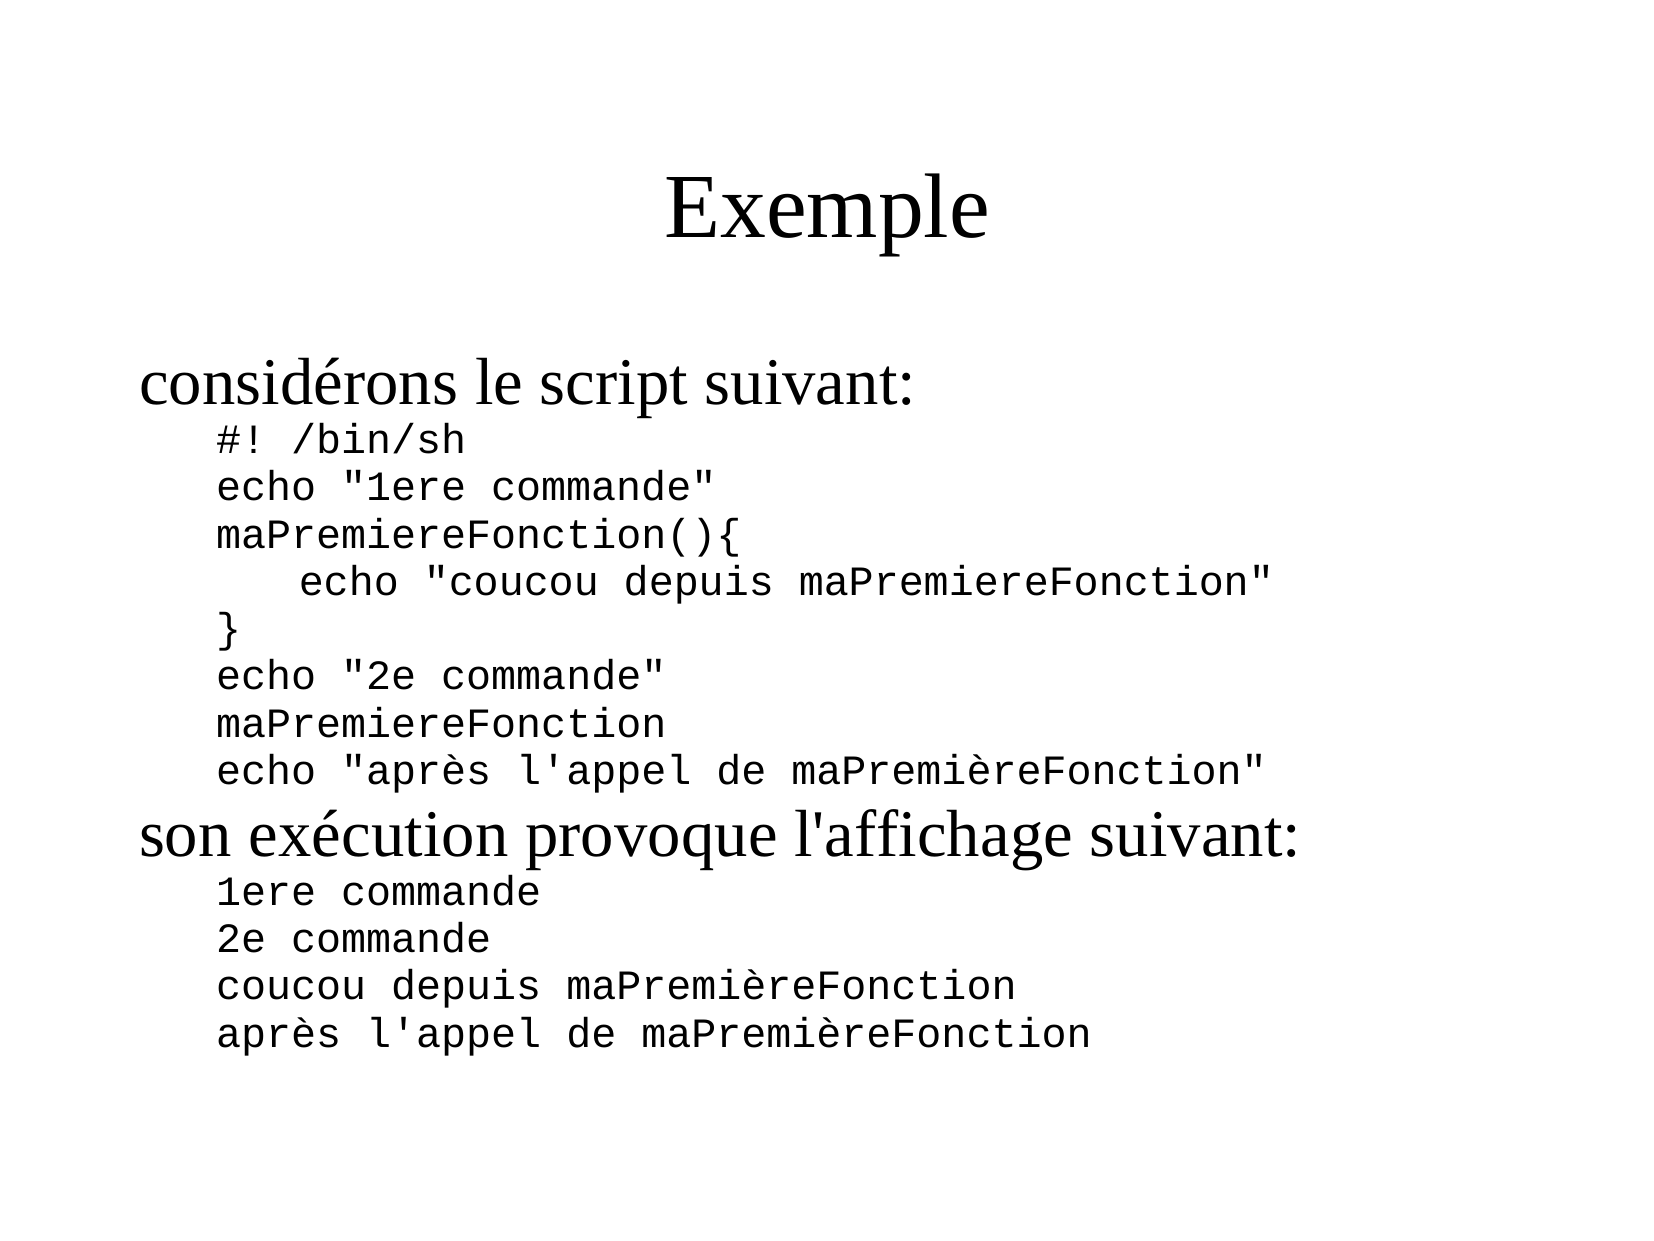

# Exemple
considérons le script suivant:
#! /bin/sh
echo "1ere commande"
maPremiereFonction(){
echo "coucou depuis maPremiereFonction"
}
echo "2e commande"
maPremiereFonction
echo "après l'appel de maPremièreFonction"
son exécution provoque l'affichage suivant:
1ere commande
2e commande
coucou depuis maPremièreFonction
après l'appel de maPremièreFonction